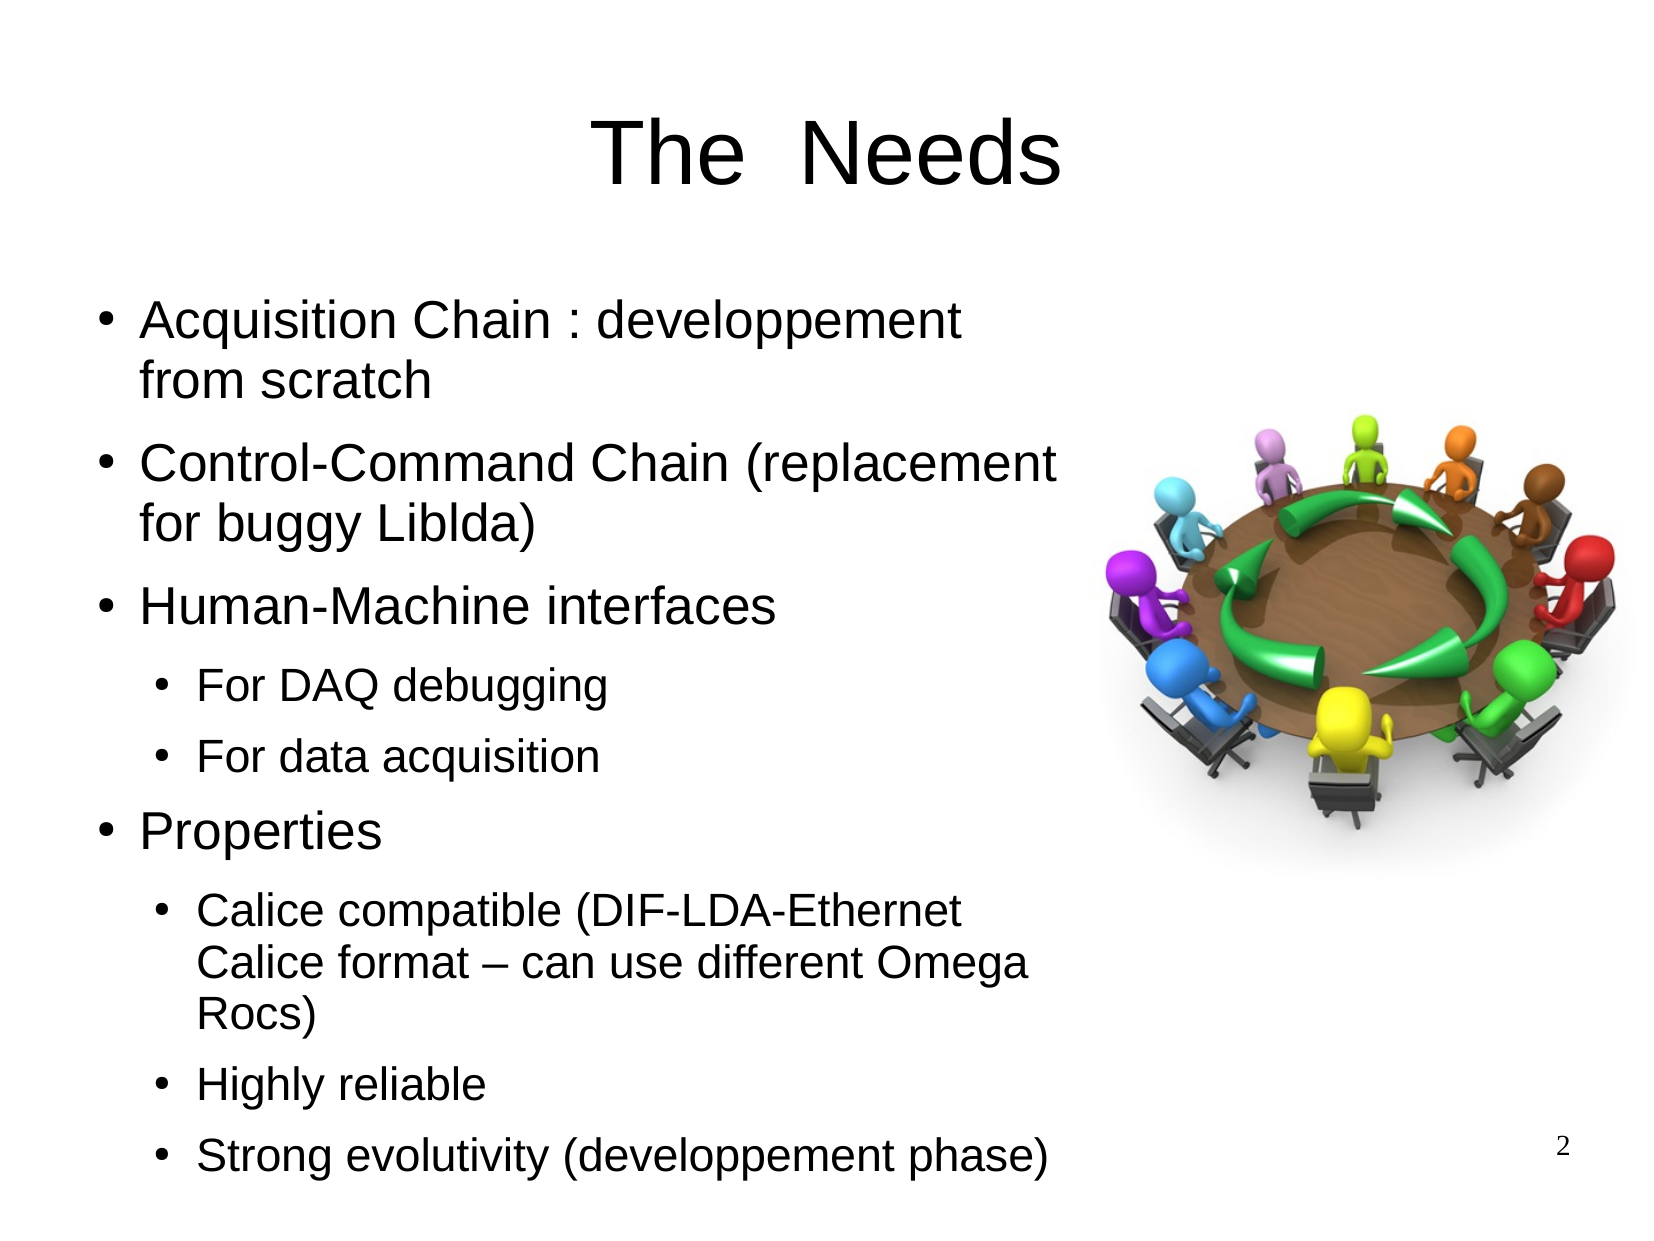

# The Needs
Acquisition Chain : developpement from scratch
Control-Command Chain (replacement for buggy Liblda)
Human-Machine interfaces
For DAQ debugging
For data acquisition
Properties
Calice compatible (DIF-LDA-Ethernet Calice format – can use different Omega Rocs)
Highly reliable
Strong evolutivity (developpement phase)
2